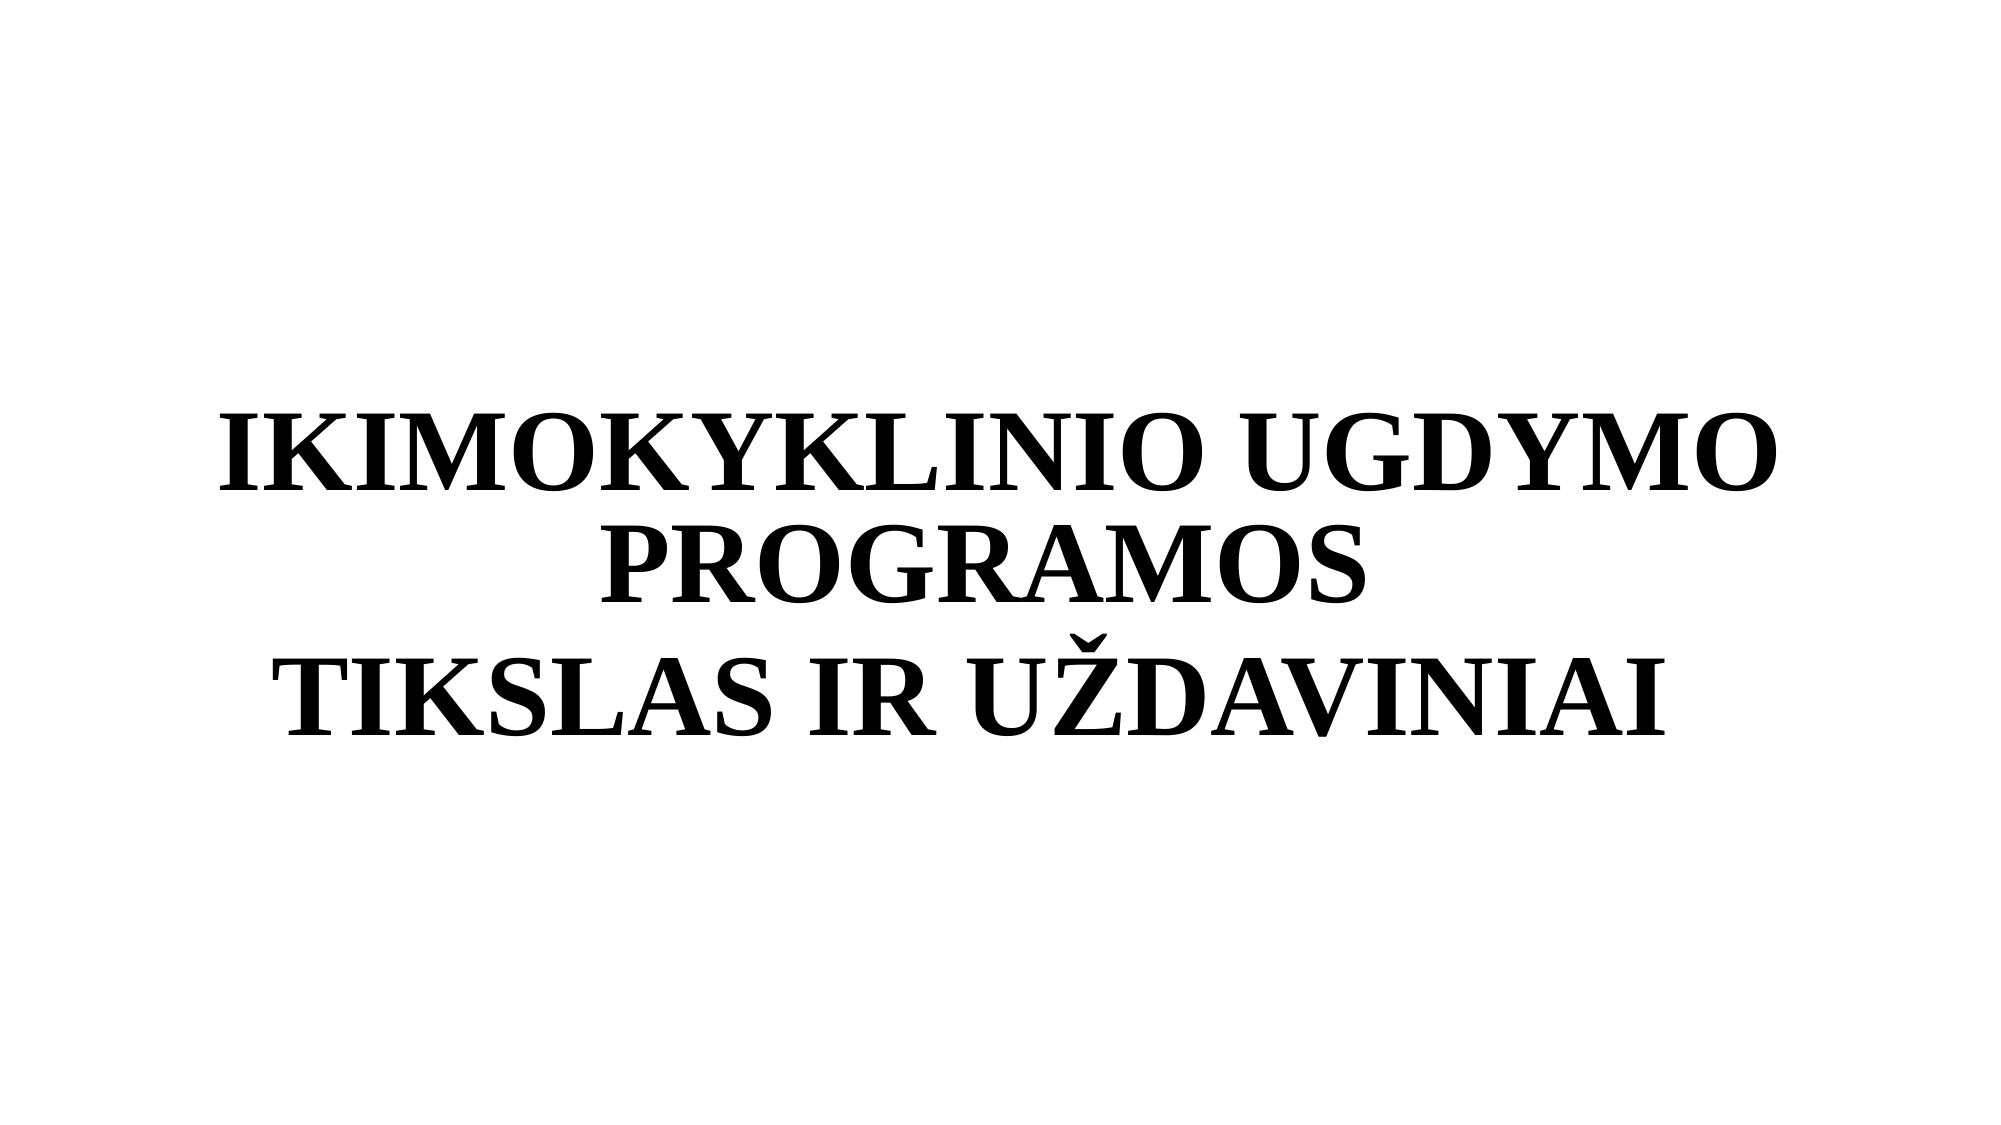

# IKIMOKYKLINIO UGDYMO PROGRAMOS
TIKSLAS IR UŽDAVINIAI